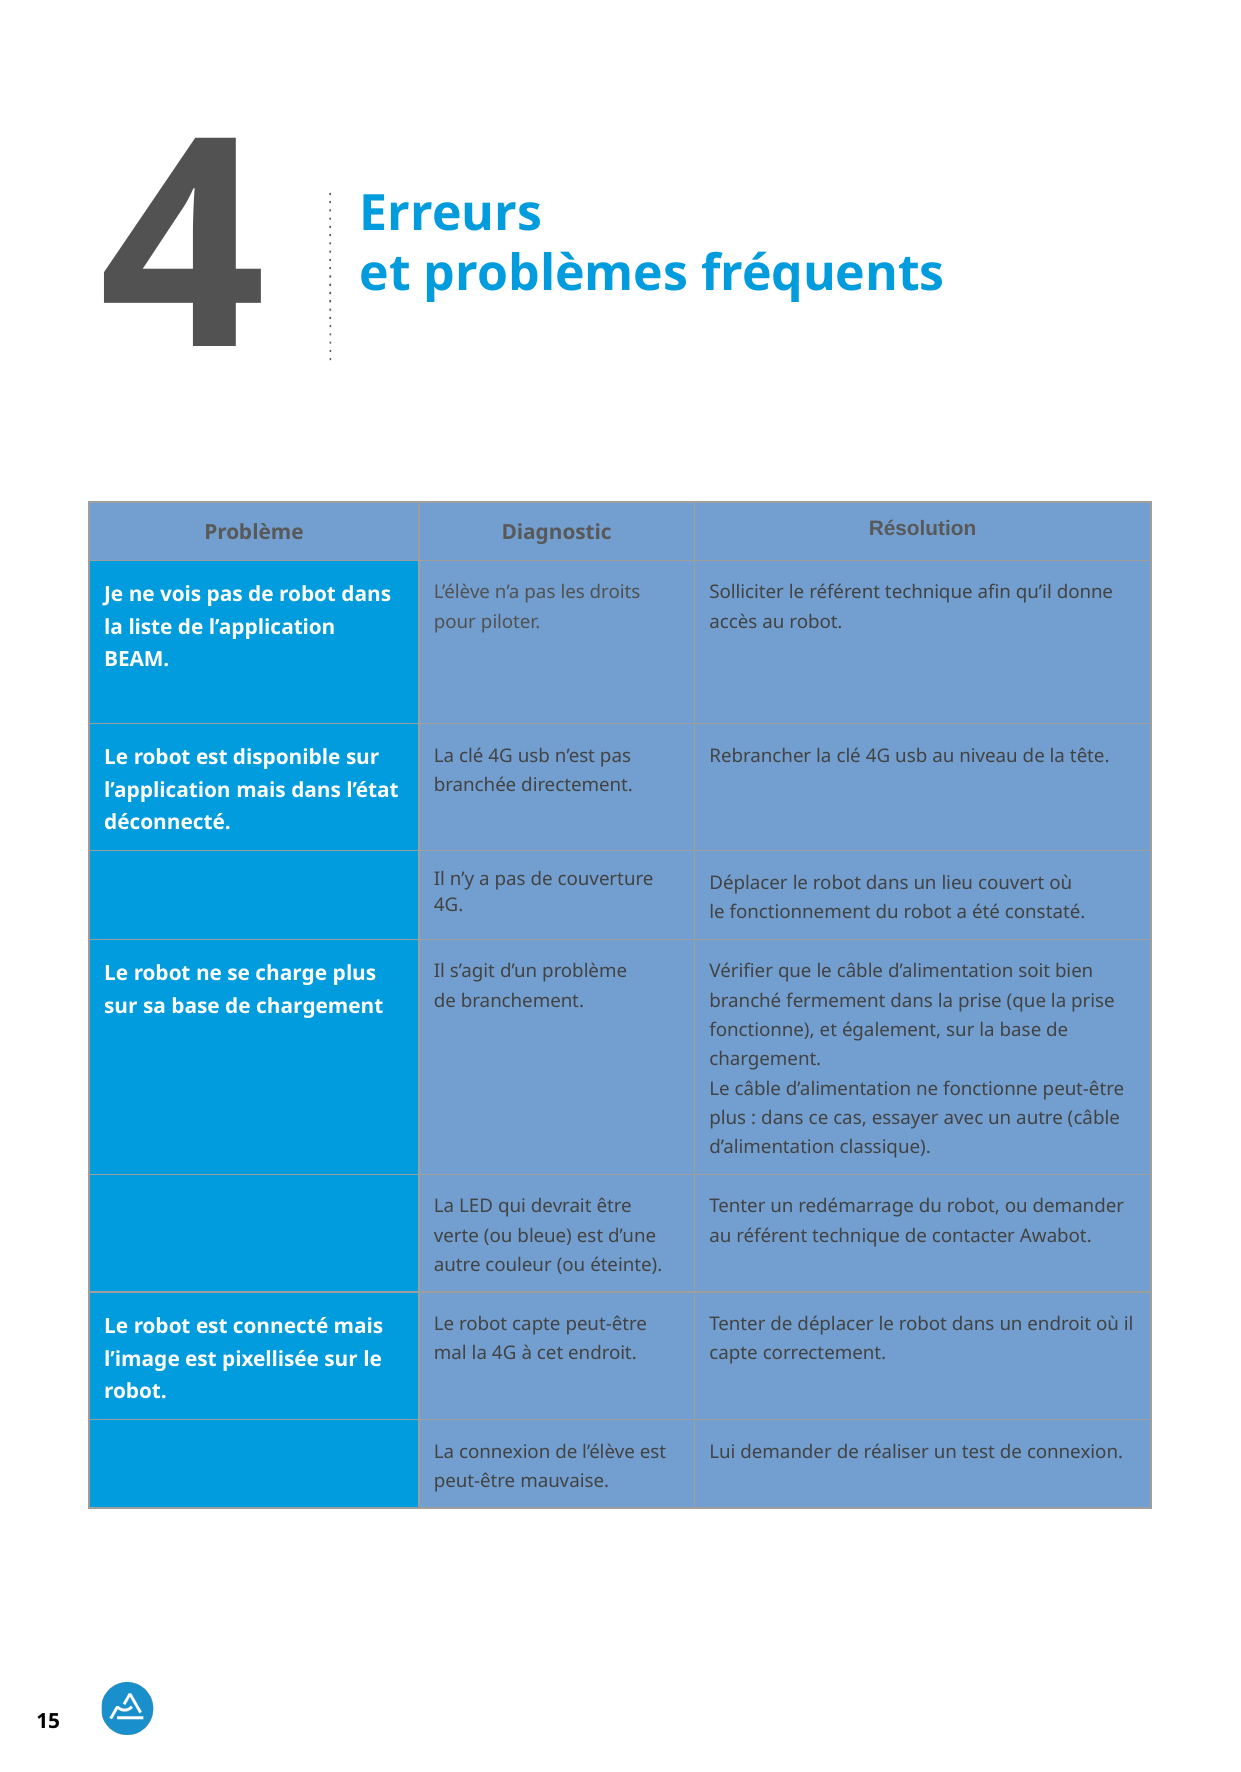

4
Erreurs
et problèmes fréquents
| Problème | Diagnostic | Résolution |
| --- | --- | --- |
| Je ne vois pas de robot dans la liste de l’application BEAM. | L’élève n’a pas les droits pour piloter. | Solliciter le référent technique afin qu’il donne accès au robot. |
| Le robot est disponible sur l’application mais dans l’état déconnecté. | La clé 4G usb n’est pas branchée directement. | Rebrancher la clé 4G usb au niveau de la tête. |
| | Il n’y a pas de couverture 4G. | Déplacer le robot dans un lieu couvert où le fonctionnement du robot a été constaté. |
| Le robot ne se charge plus sur sa base de chargement | Il s’agit d’un problème de branchement. | Vérifier que le câble d’alimentation soit bien branché fermement dans la prise (que la prise fonctionne), et également, sur la base de chargement. Le câble d’alimentation ne fonctionne peut-être plus : dans ce cas, essayer avec un autre (câble d’alimentation classique). |
| | La LED qui devrait être verte (ou bleue) est d’une autre couleur (ou éteinte). | Tenter un redémarrage du robot, ou demander au référent technique de contacter Awabot. |
| Le robot est connecté mais l’image est pixellisée sur le robot. | Le robot capte peut-être mal la 4G à cet endroit. | Tenter de déplacer le robot dans un endroit où il capte correctement. |
| | La connexion de l’élève est peut-être mauvaise. | Lui demander de réaliser un test de connexion. |
15